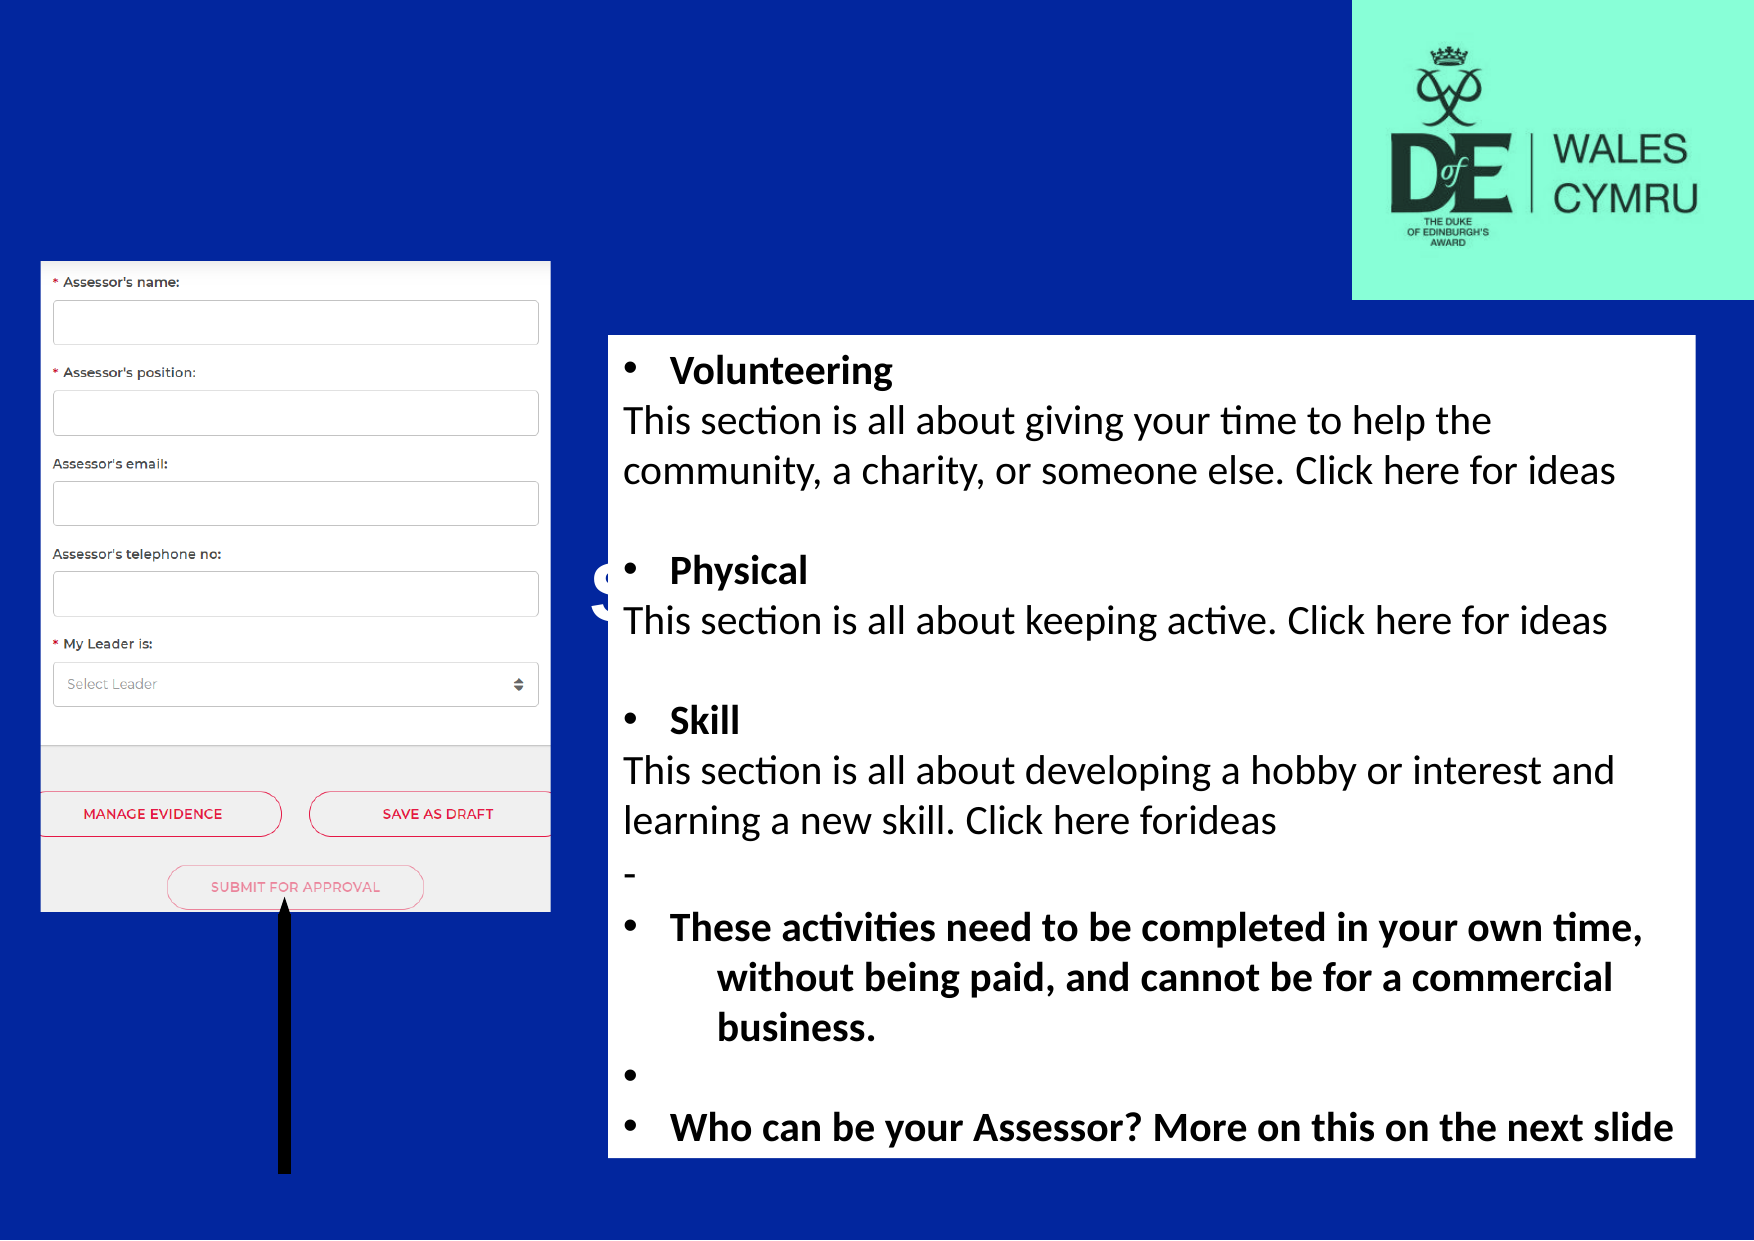

Volunteering
This section is all about giving your time to help the community, a charity, or someone else. Click here for ideas
Physical
This section is all about keeping active. Click here for ideas
Skill
This section is all about developing a hobby or interest and learning a new skill. Click here forideas
These activities need to be completed in your own time, without being paid, and cannot be for a commercial business.
Who can be your Assessor? More on this on the next slide
# Step 3. Set up sections